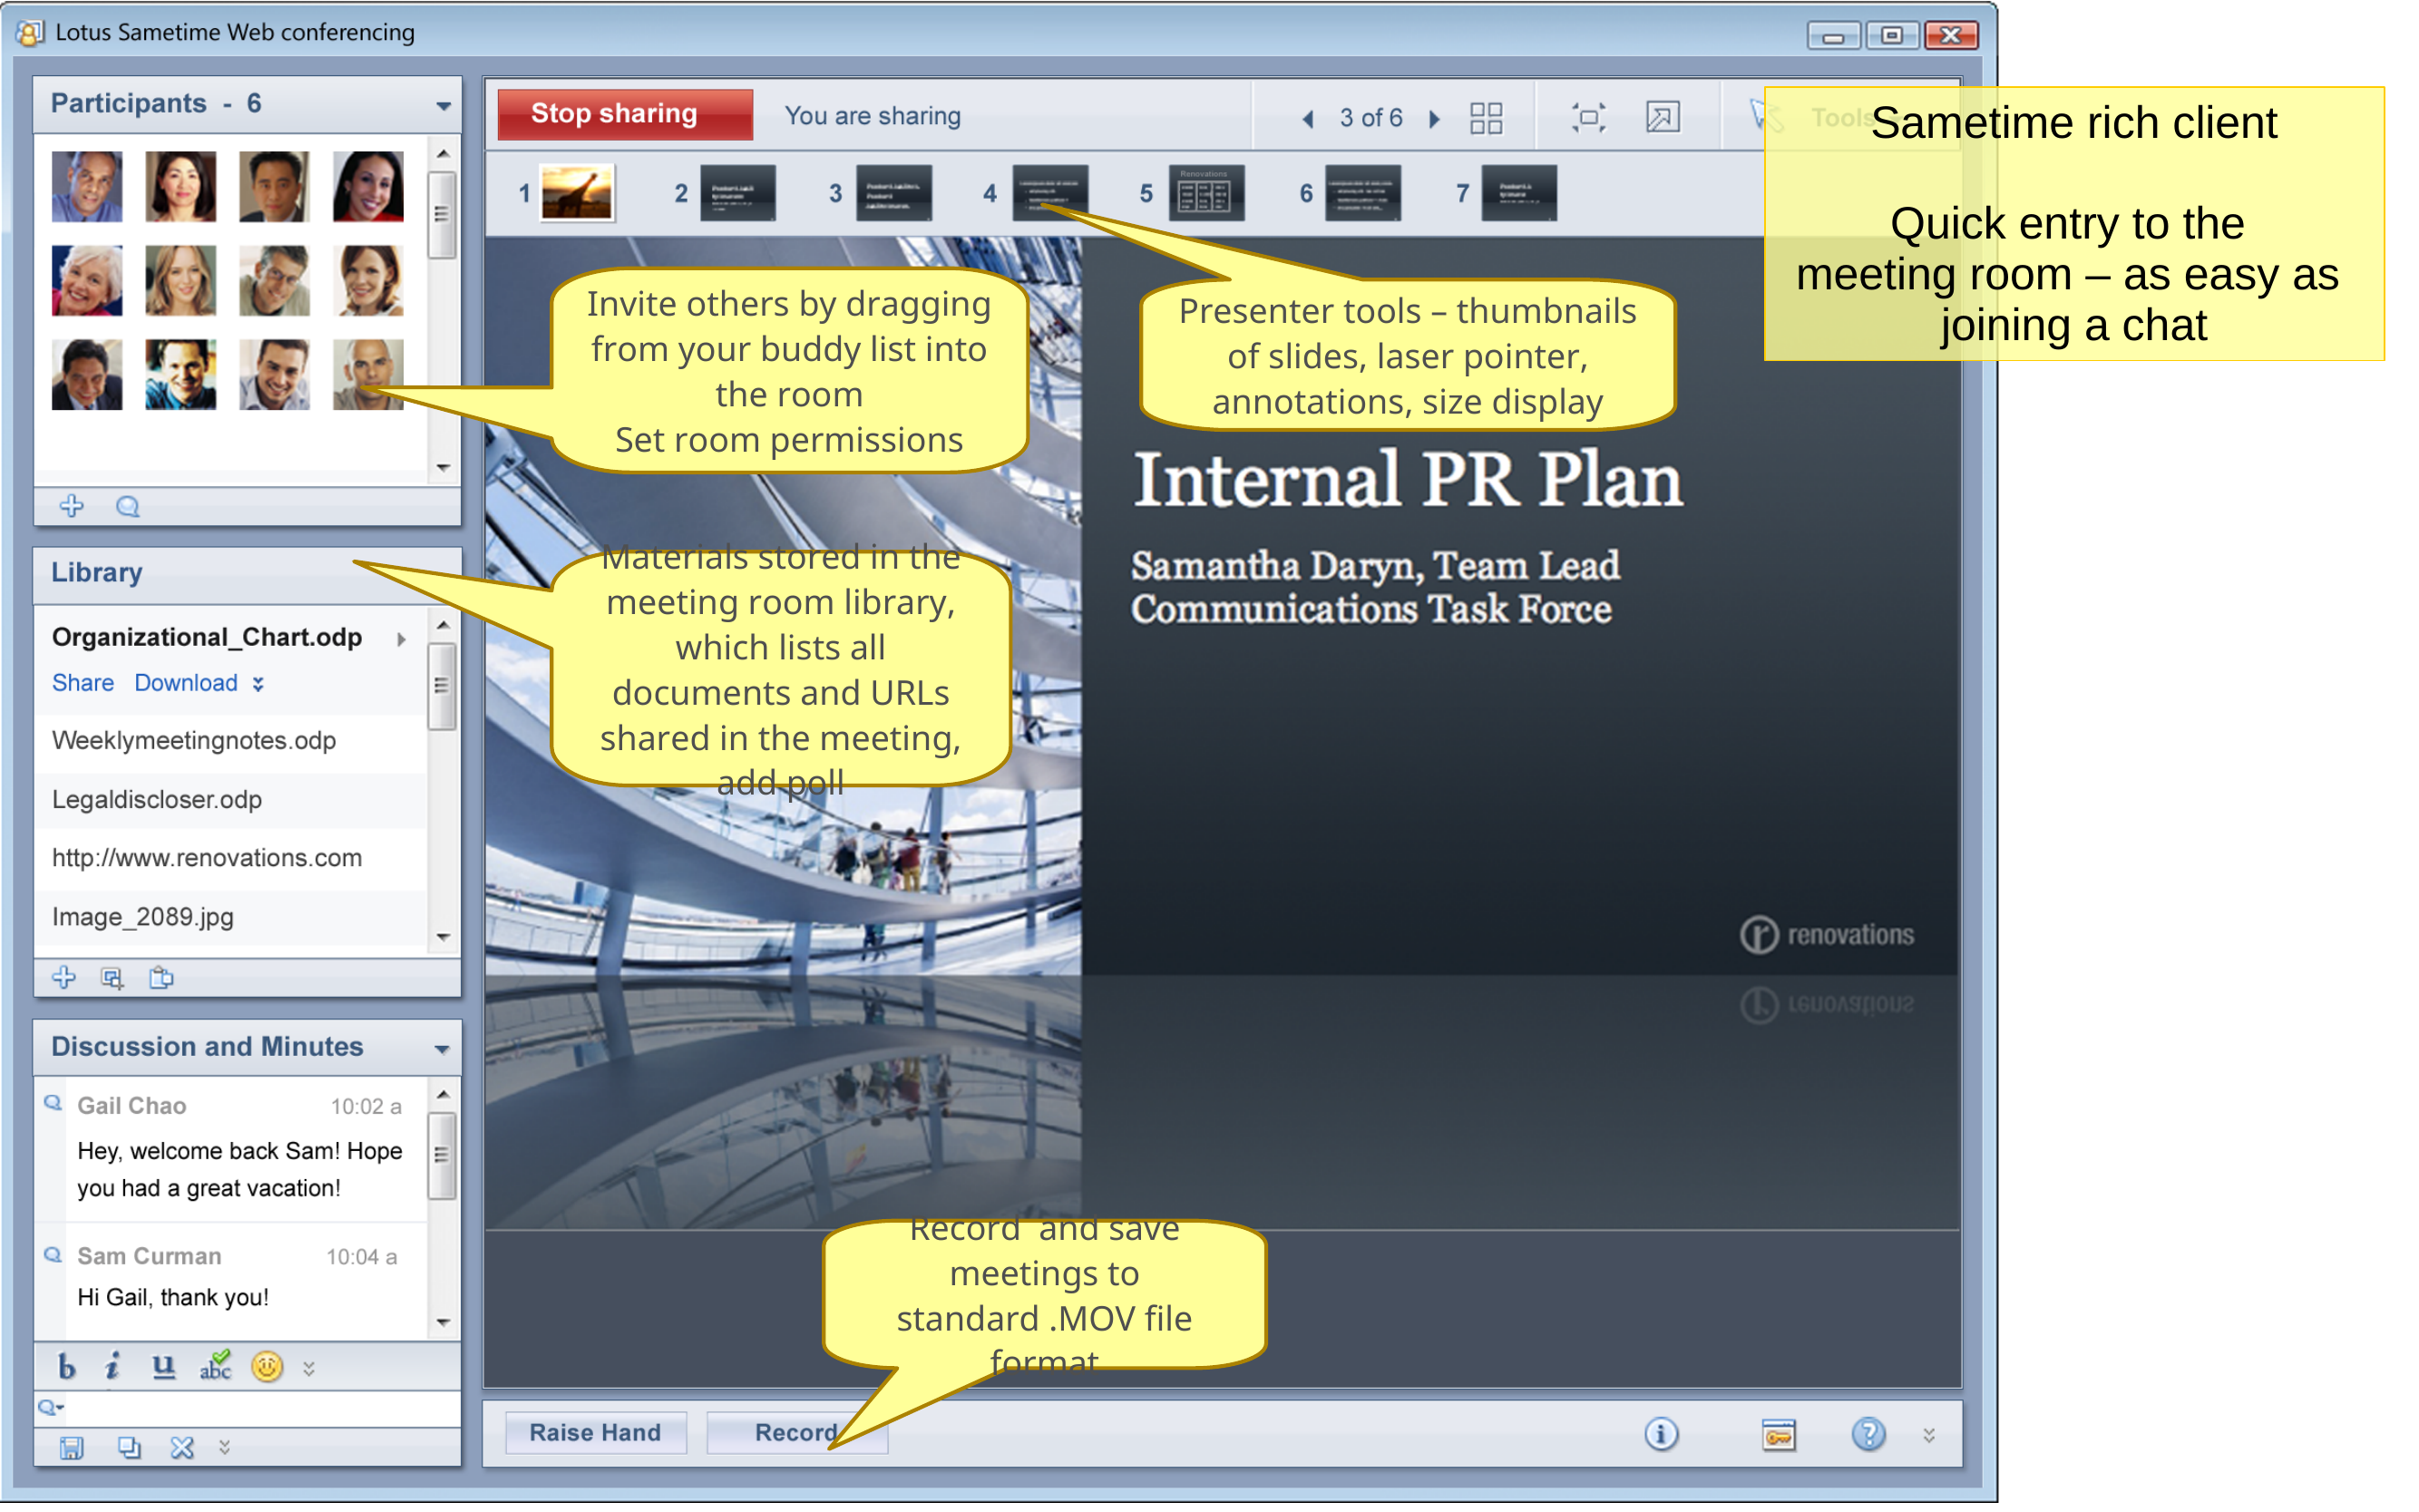

Sametime rich client
Quick entry to the
meeting room – as easy as
joining a chat
Invite others by dragging from your buddy list into the room
Set room permissions
Presenter tools – thumbnails of slides, laser pointer, annotations, size display
Materials stored in the meeting room library, which lists all documents and URLs shared in the meeting, add poll
Record and save meetings to standard .MOV file format